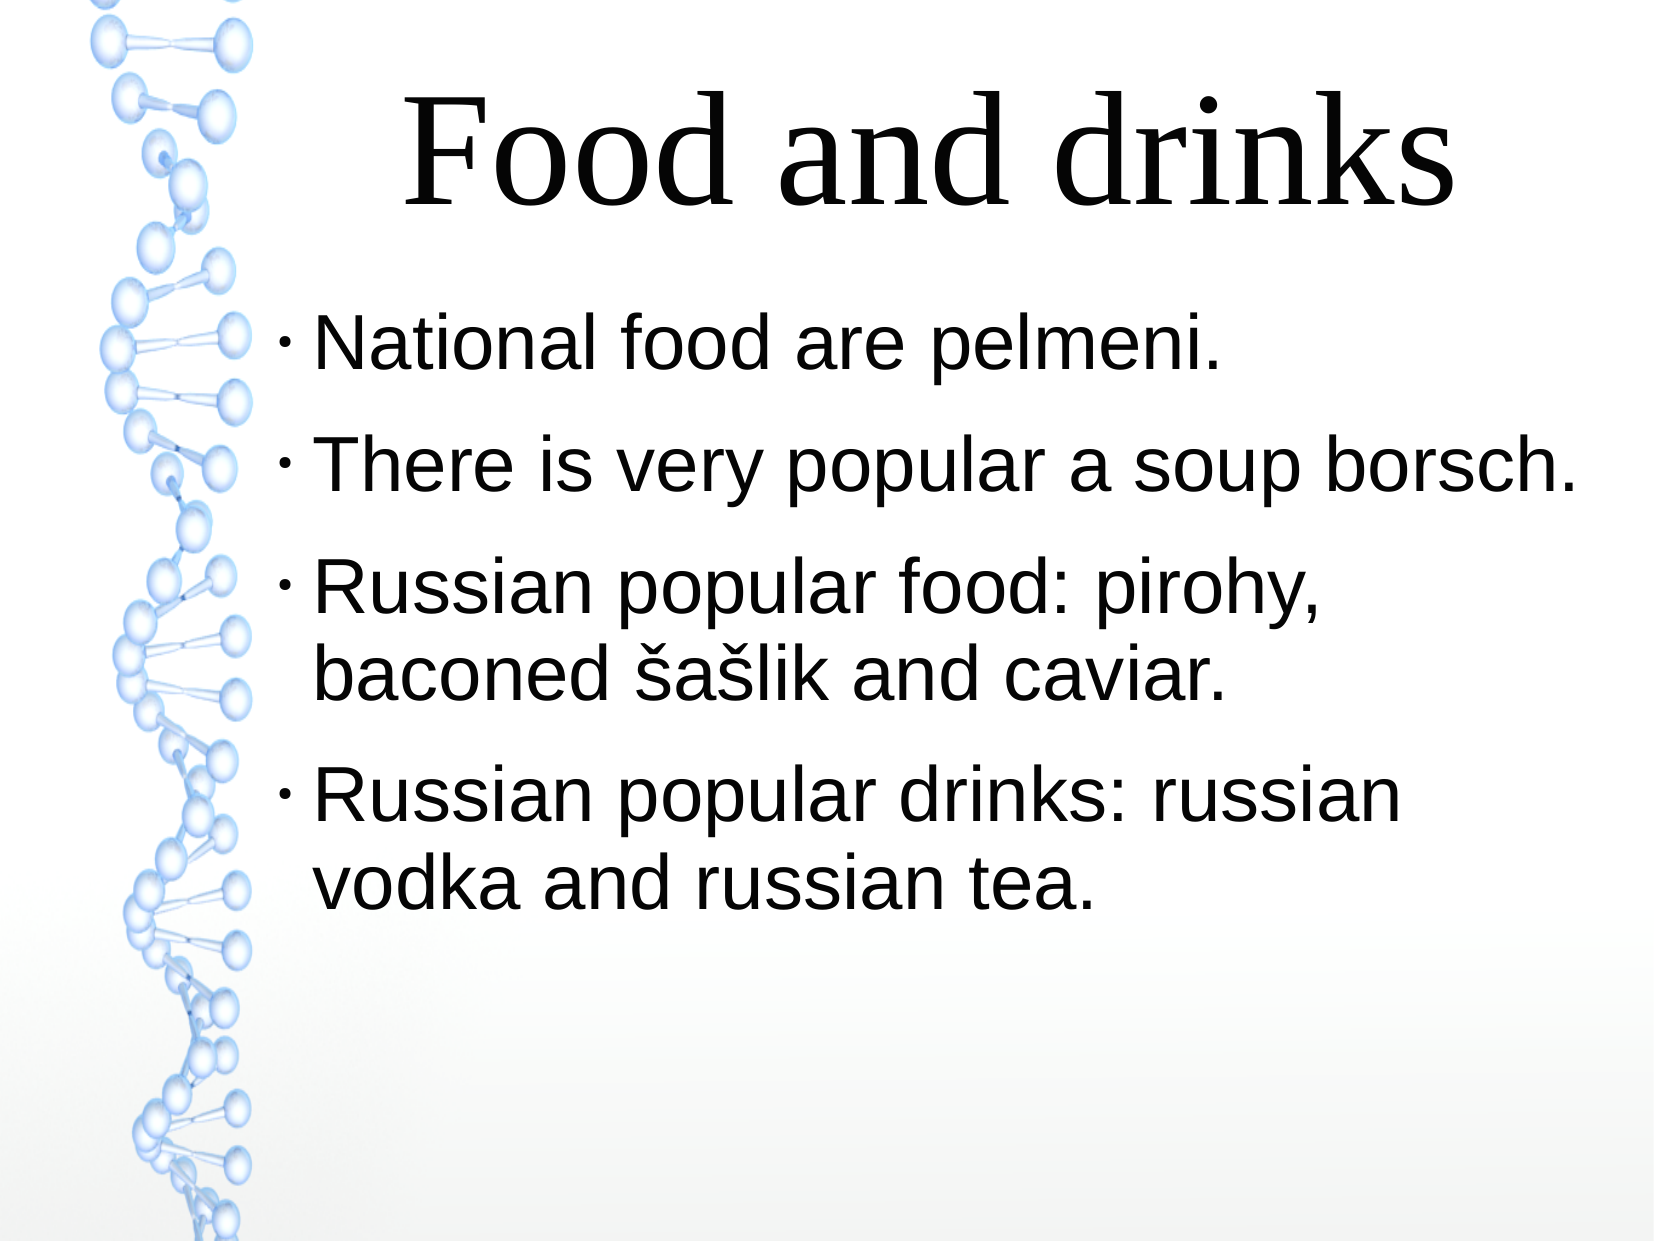

# Food and drinks
National food are pelmeni.
There is very popular a soup borsch.
Russian popular food: pirohy, baconed šašlik and caviar.
Russian popular drinks: russian vodka and russian tea.